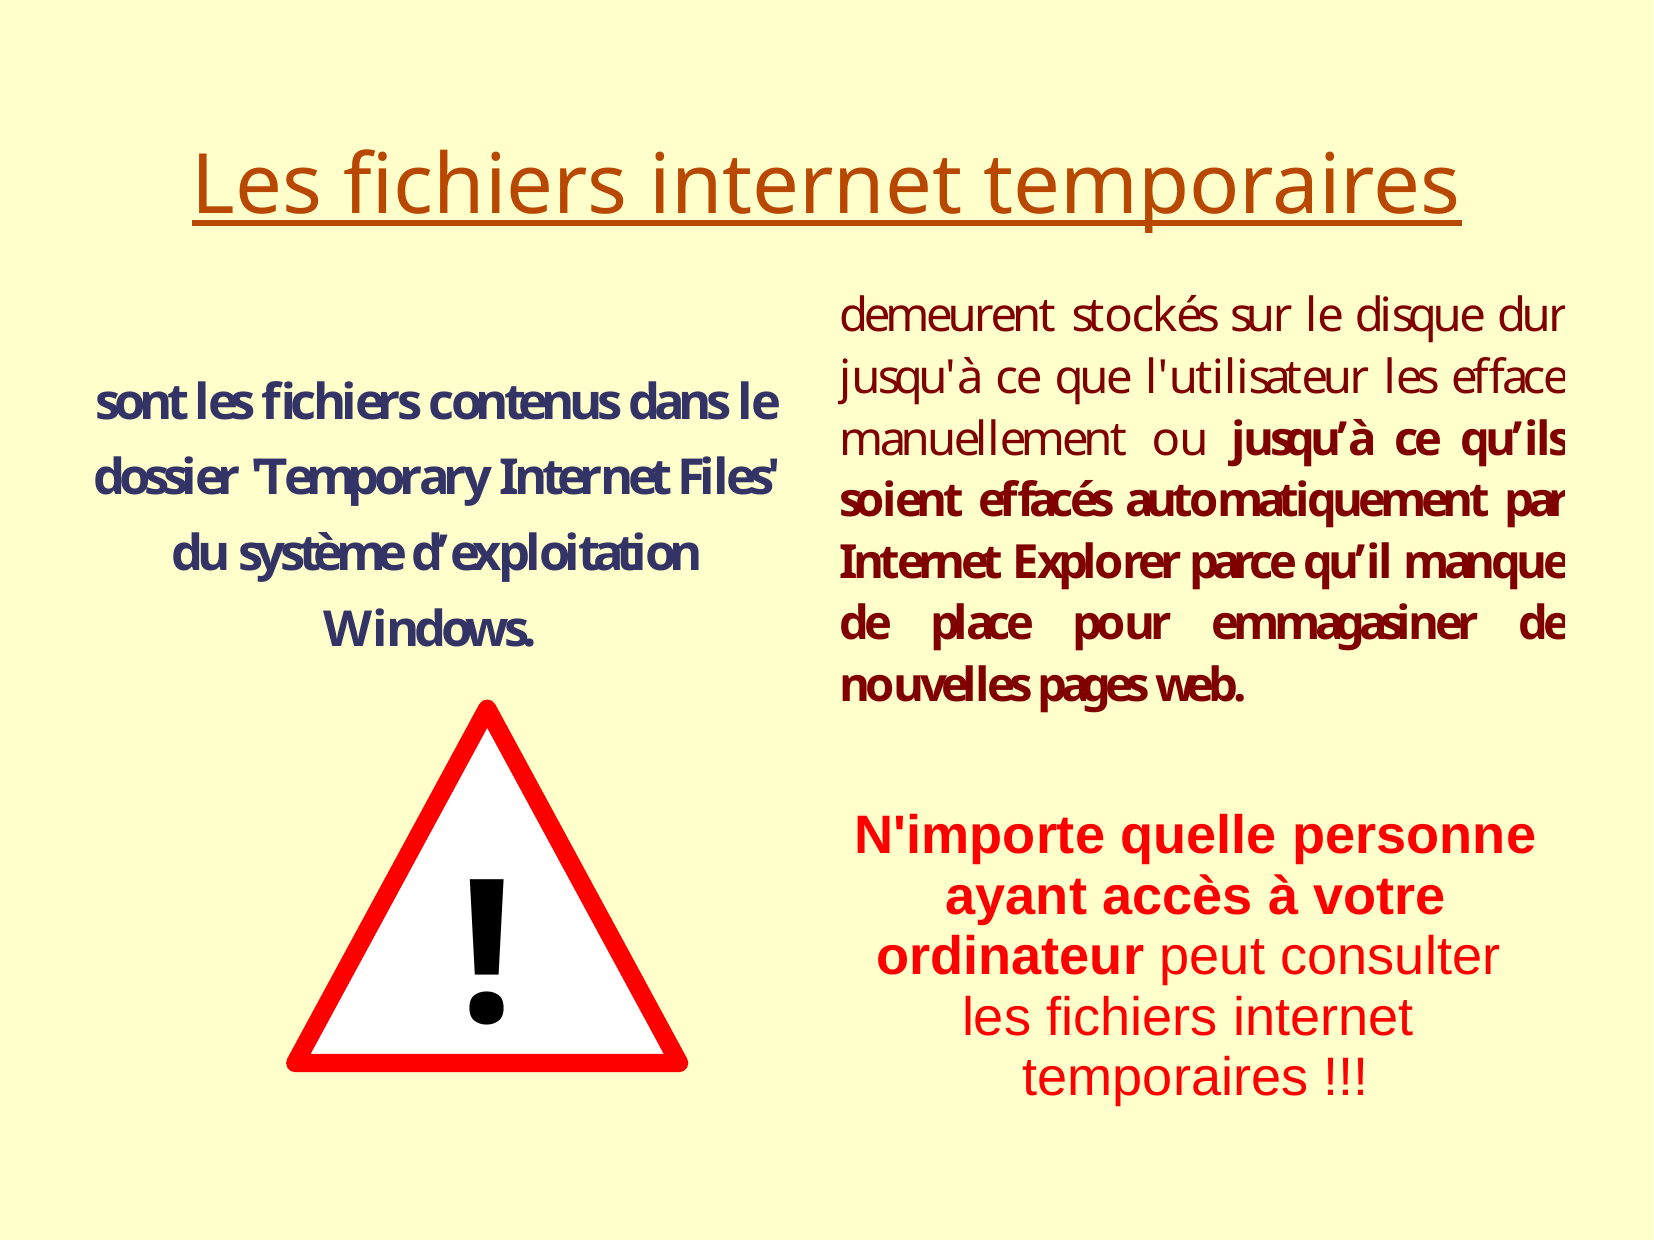

# Les fichiers internet temporaires
!
N'importe quelle personne ayant accès à votre ordinateur peut consulter
les fichiers internet
temporaires !!!